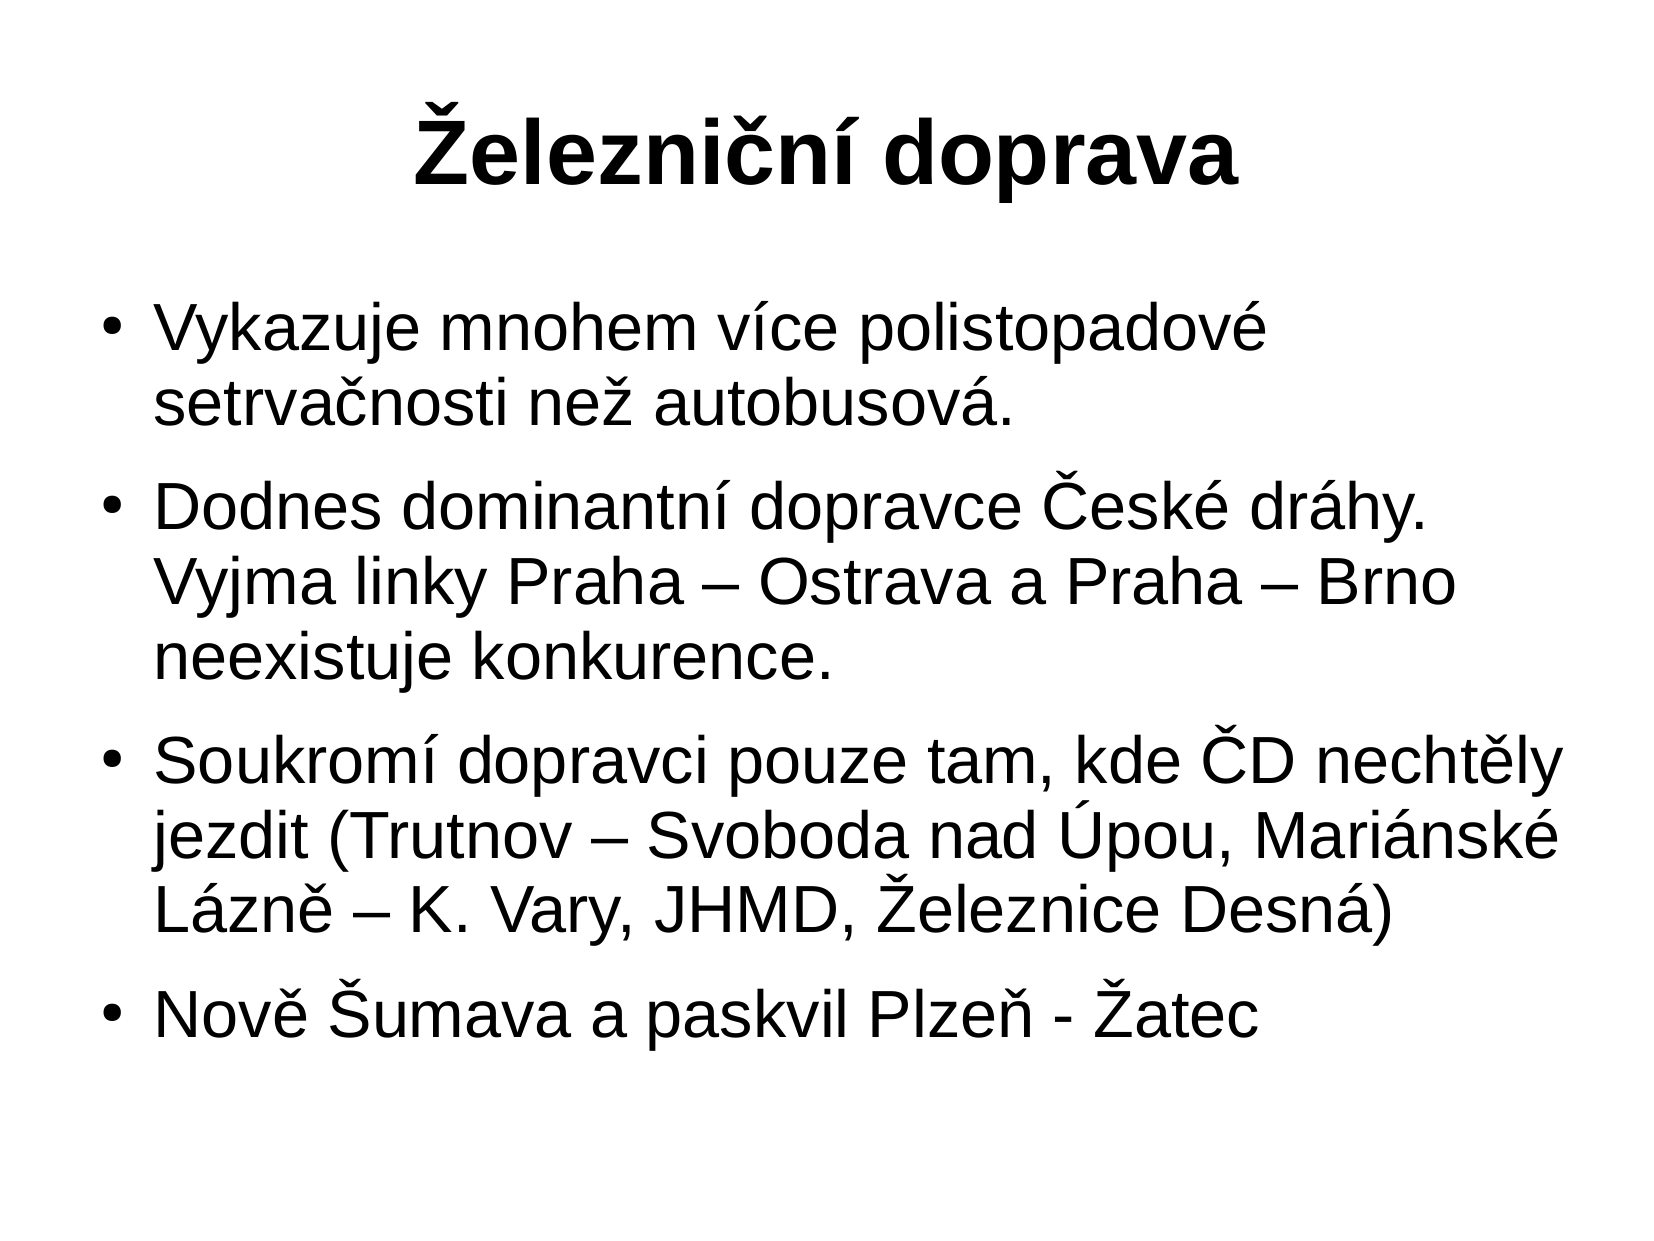

# Železniční doprava
Vykazuje mnohem více polistopadové setrvačnosti než autobusová.
Dodnes dominantní dopravce České dráhy. Vyjma linky Praha – Ostrava a Praha – Brno neexistuje konkurence.
Soukromí dopravci pouze tam, kde ČD nechtěly jezdit (Trutnov – Svoboda nad Úpou, Mariánské Lázně – K. Vary, JHMD, Železnice Desná)
Nově Šumava a paskvil Plzeň - Žatec